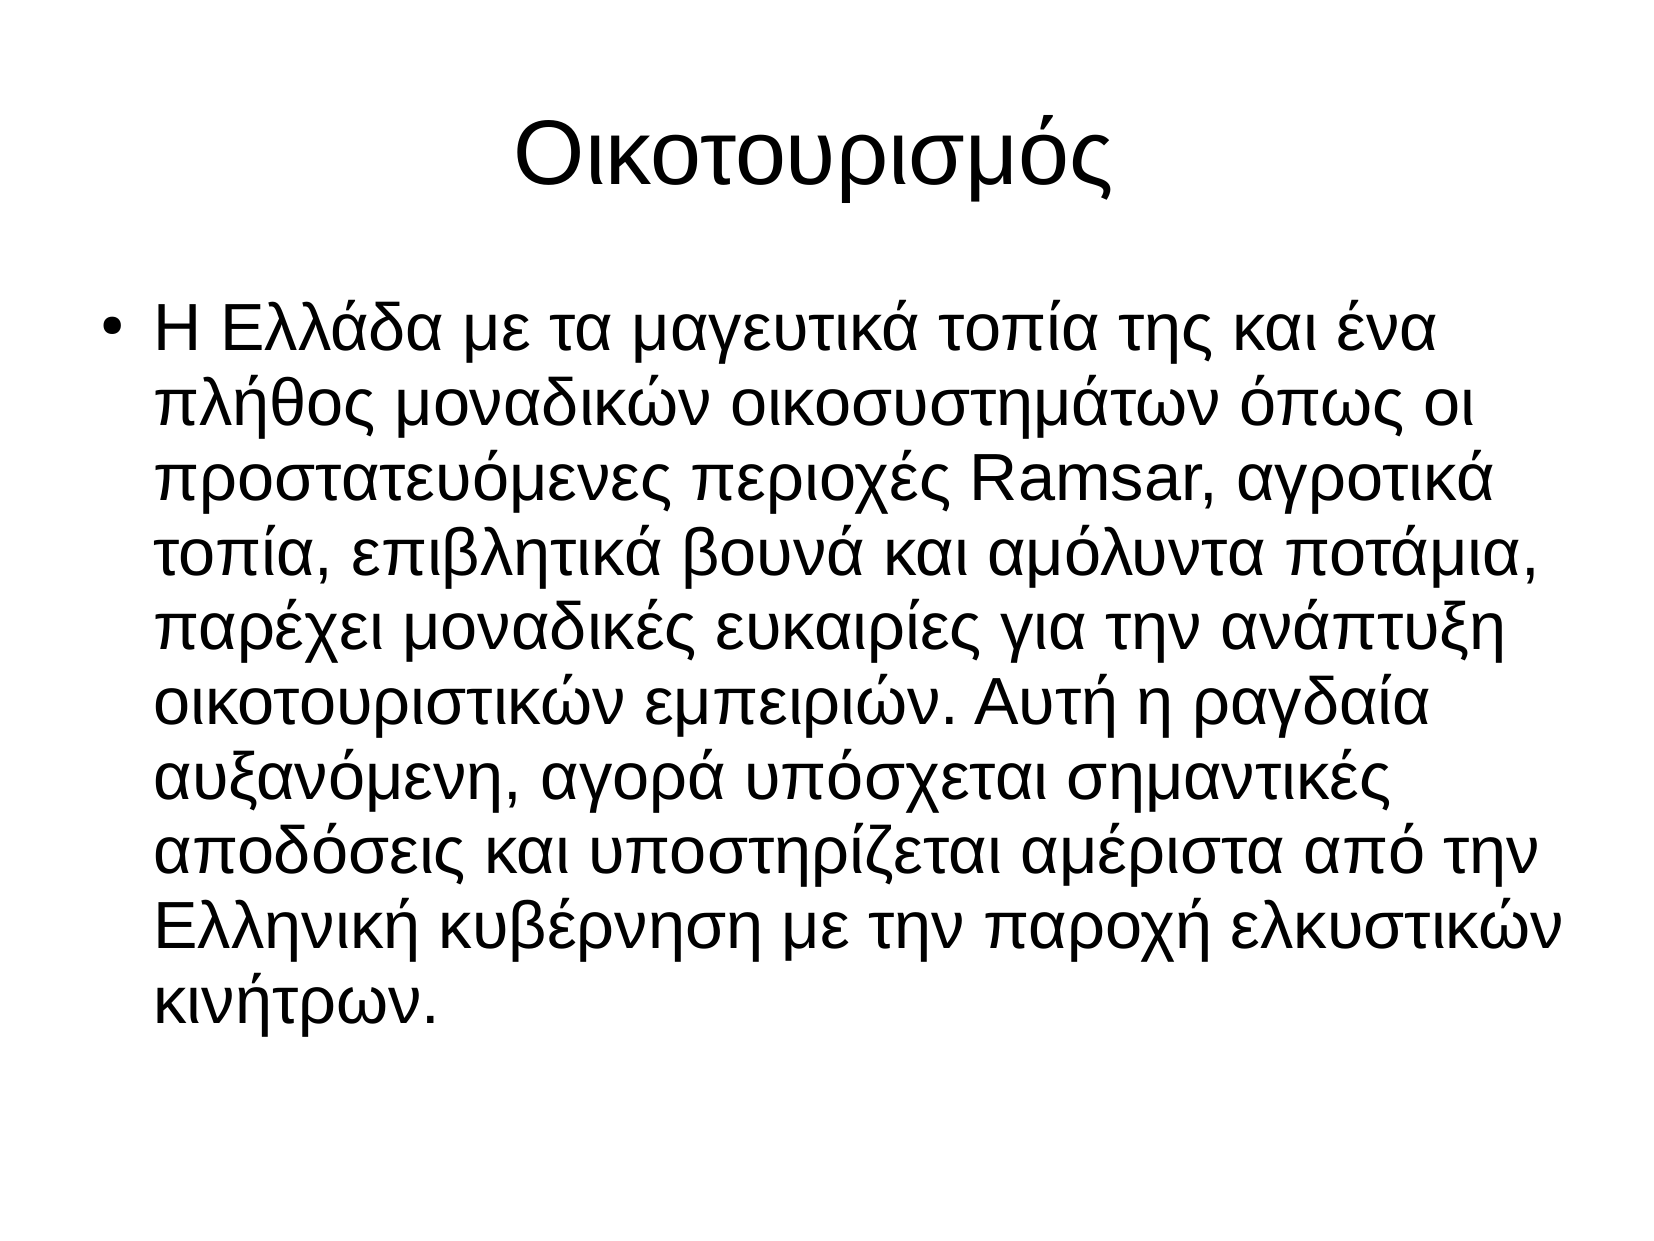

# Οικοτουρισμός
Η Ελλάδα με τα μαγευτικά τοπία της και ένα πλήθος μοναδικών οικοσυστημάτων όπως οι προστατευόμενες περιοχές Ramsar, αγροτικά τοπία, επιβλητικά βουνά και αμόλυντα ποτάμια, παρέχει μοναδικές ευκαιρίες για την ανάπτυξη οικοτουριστικών εμπειριών. Αυτή η ραγδαία αυξανόμενη, αγορά υπόσχεται σημαντικές αποδόσεις και υποστηρίζεται αμέριστα από την Ελληνική κυβέρνηση με την παροχή ελκυστικών κινήτρων.